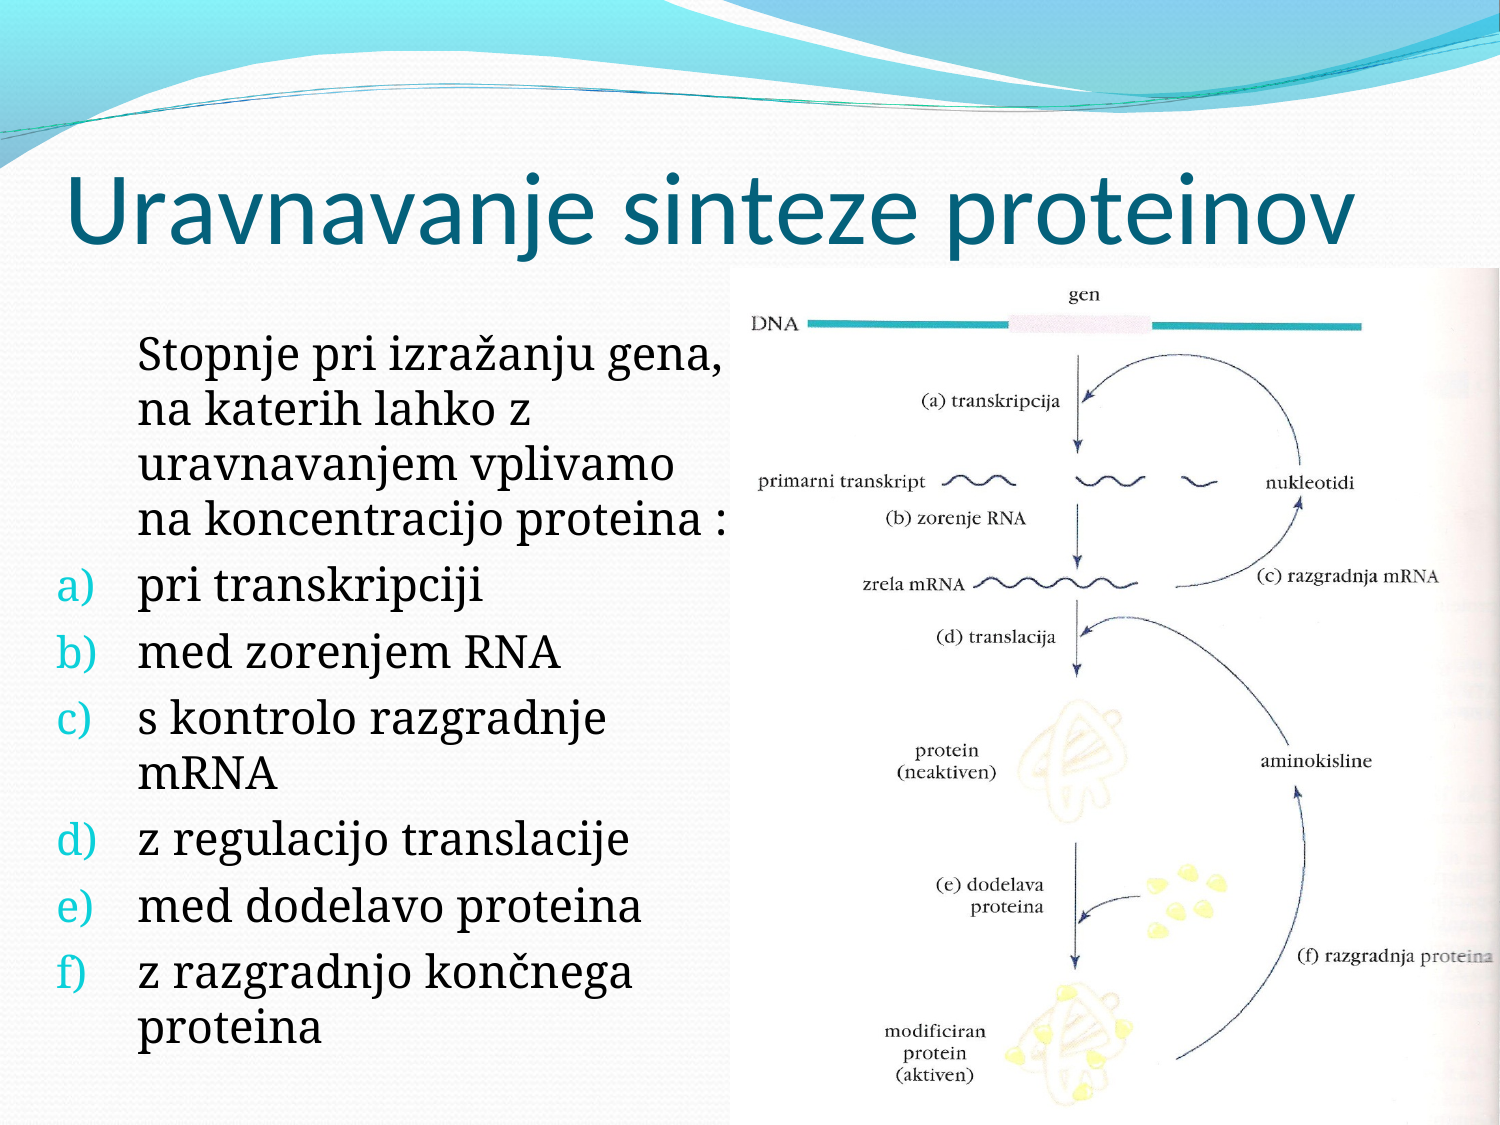

# Uravnavanje sinteze proteinov
	Stopnje pri izražanju gena, na katerih lahko z uravnavanjem vplivamo na koncentracijo proteina :
pri transkripciji
med zorenjem RNA
s kontrolo razgradnje mRNA
z regulacijo translacije
med dodelavo proteina
z razgradnjo končnega proteina